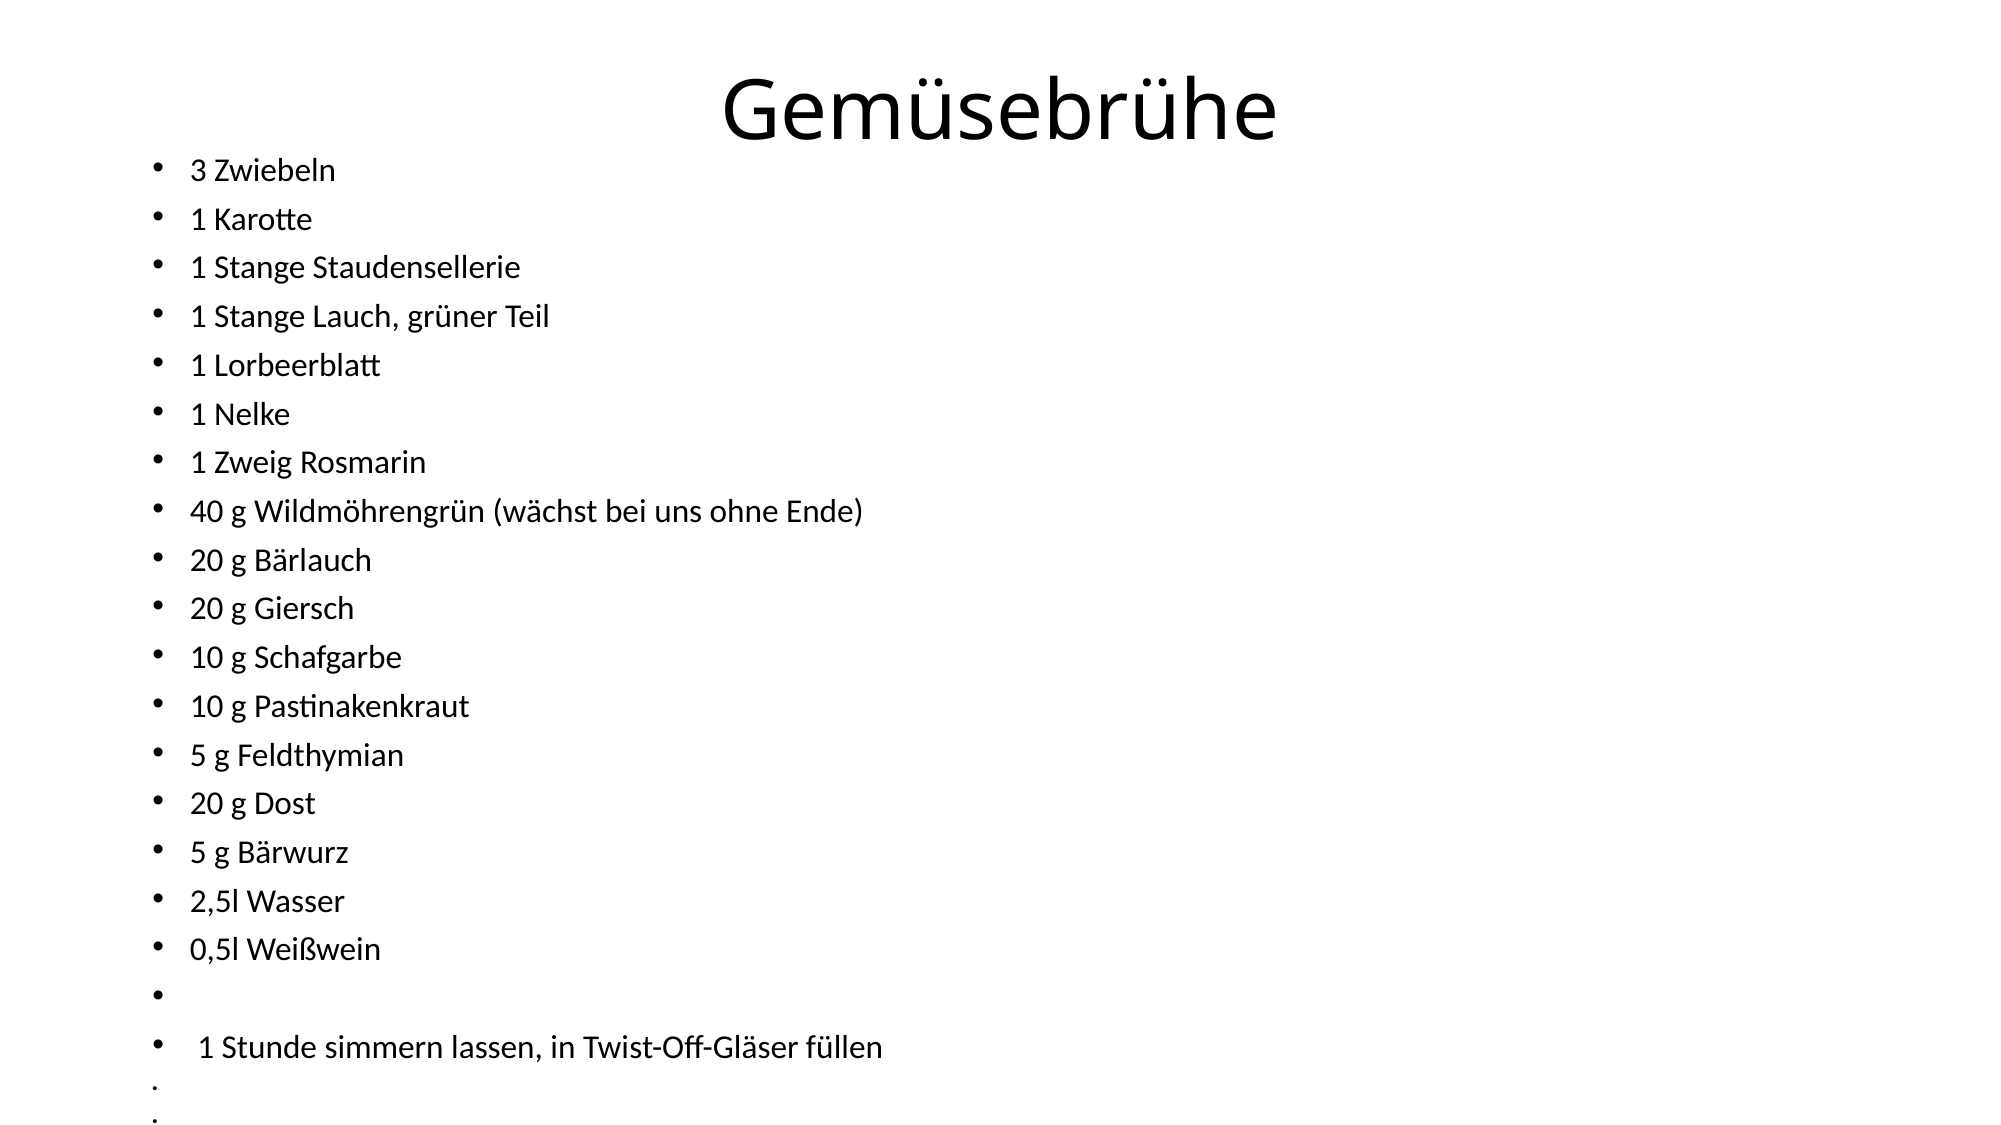

# Gemüsebrühe
3 Zwiebeln
1 Karotte
1 Stange Staudensellerie
1 Stange Lauch, grüner Teil
1 Lorbeerblatt
1 Nelke
1 Zweig Rosmarin
40 g Wildmöhrengrün (wächst bei uns ohne Ende)
20 g Bärlauch
20 g Giersch
10 g Schafgarbe
10 g Pastinakenkraut
5 g Feldthymian
20 g Dost
5 g Bärwurz
2,5l Wasser
0,5l Weißwein
 1 Stunde simmern lassen, in Twist-Off-Gläser füllen